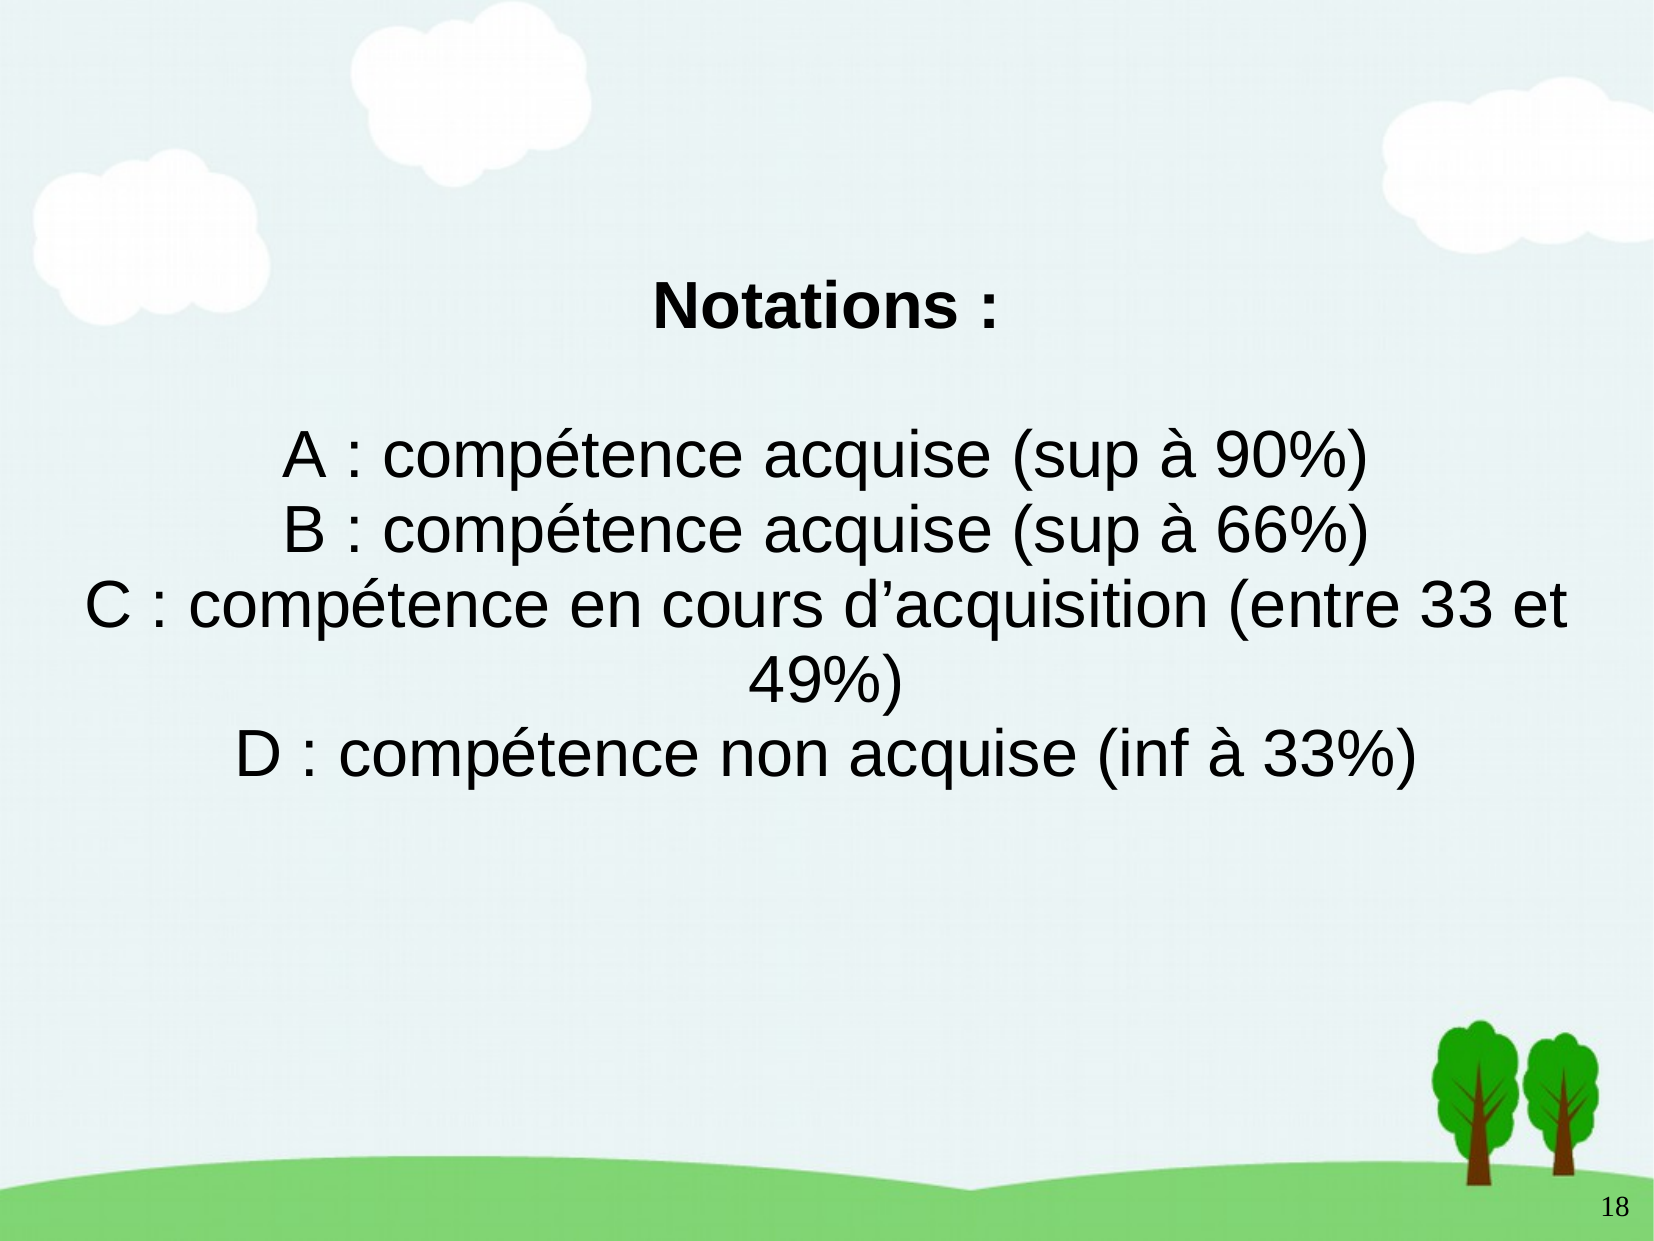

# Notations :
A : compétence acquise (sup à 90%)
B : compétence acquise (sup à 66%)
C : compétence en cours d’acquisition (entre 33 et 49%)
D : compétence non acquise (inf à 33%)
18